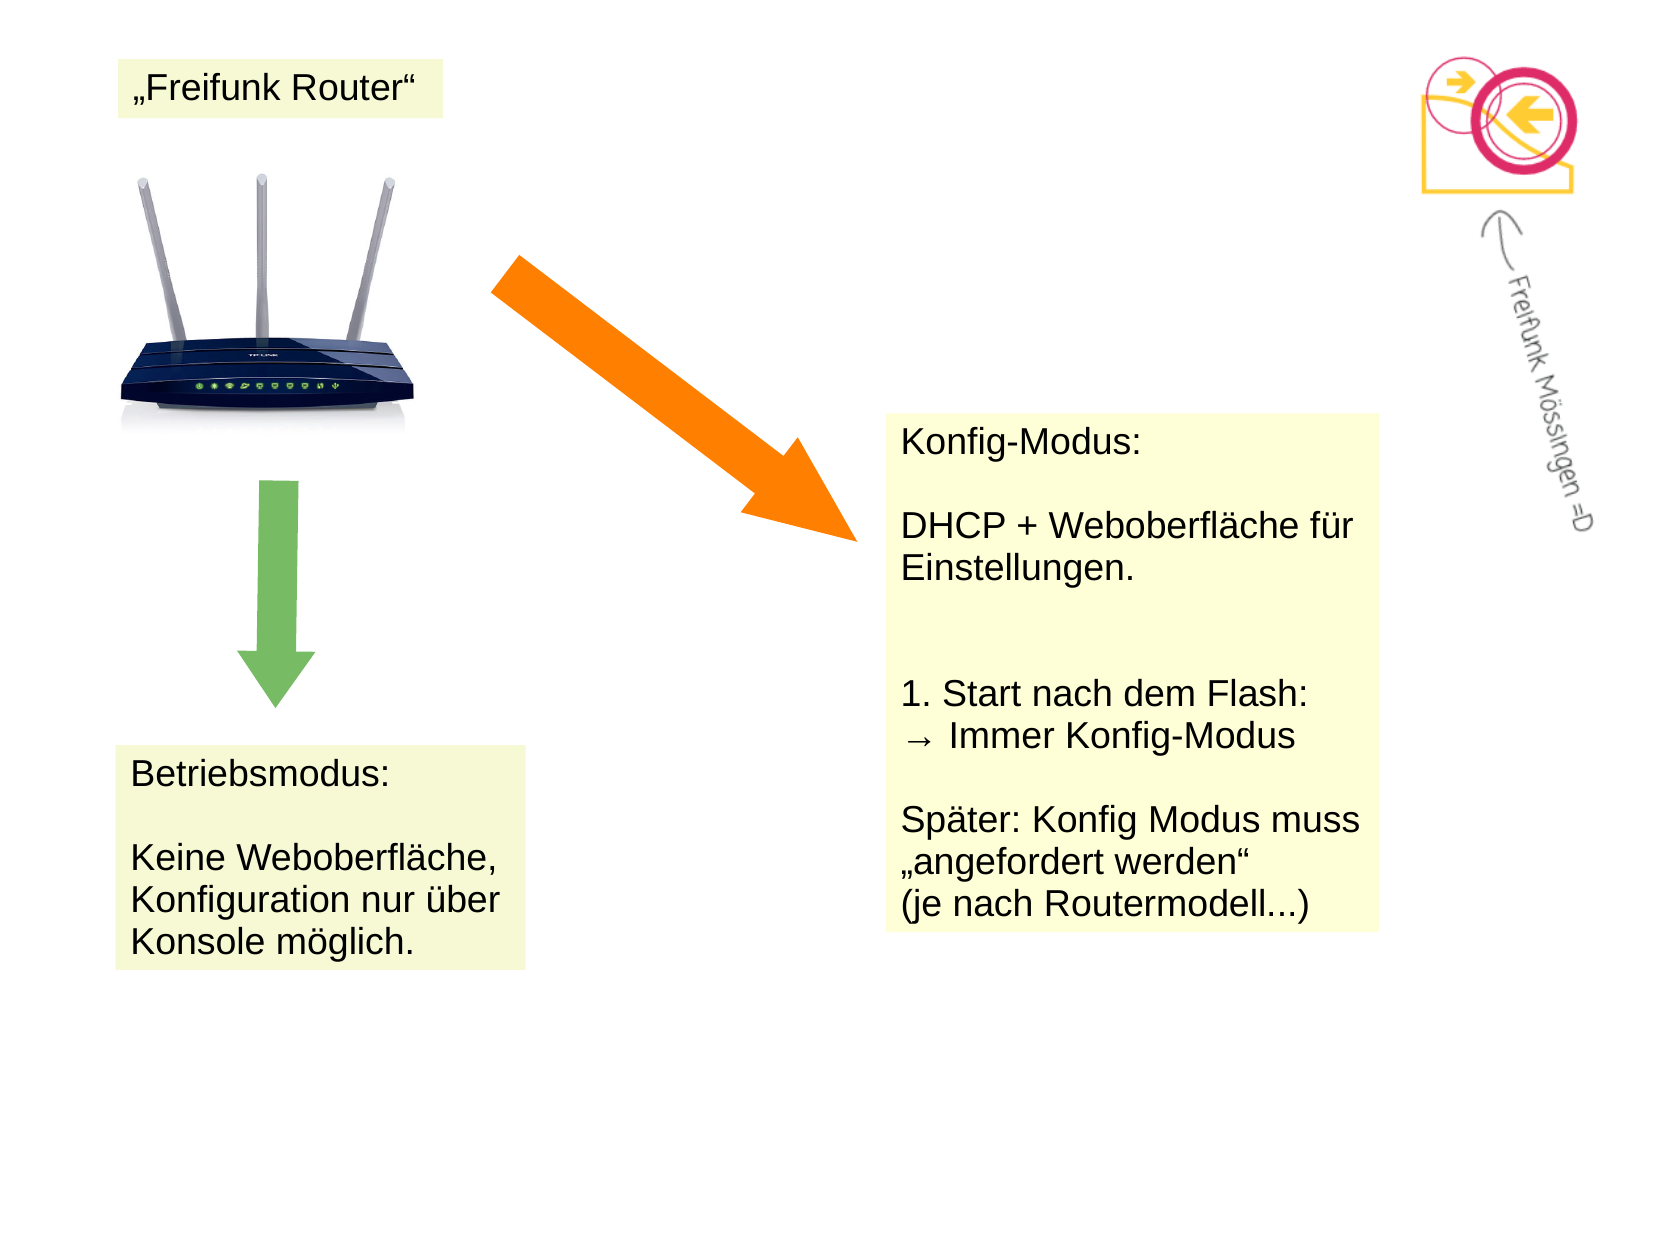

„Freifunk Router“
Konfig-Modus:
DHCP + Weboberfläche für
Einstellungen.
1. Start nach dem Flash:
→ Immer Konfig-Modus
Später: Konfig Modus muss
„angefordert werden“
(je nach Routermodell...)
Betriebsmodus:
Keine Weboberfläche,
Konfiguration nur über
Konsole möglich.